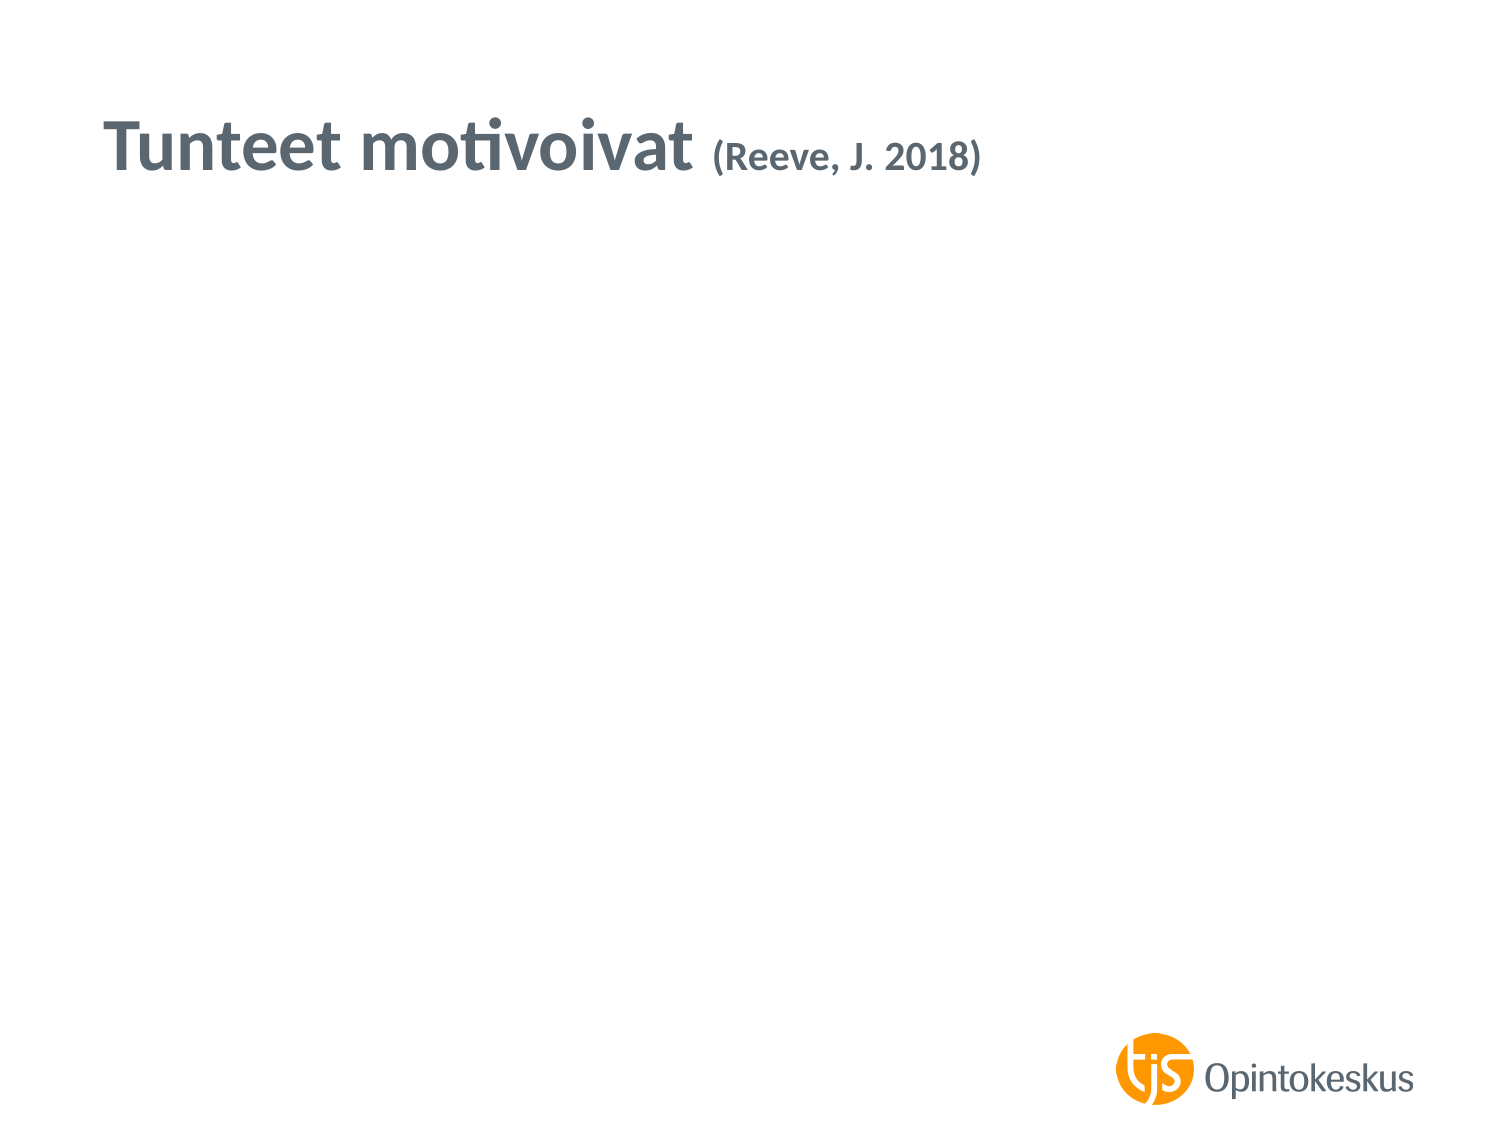

# Tunteet motivoivat (Reeve, J. 2018)
Ilo vihjaa meitä sosiaalisesta yhteenkuuluvuudesta ja siitä, että olemme menossa kohti päämäärää, ”hyvin menee”. Ilo tukee meitä jatkamaan tilanteessa.
Ahdistus antaa vihjeen sosiaalisesta poissulkemisesta ja siitä, että olemme epäonnistumassa, ”huonosti menee”.
Tunteet antavat meille tiedon siitä,
1. kuinka hyvin tai huonosti me sopeudumme erilaisiin tilanteisiin;
2. miten tarpeemme tyydyttyvät ja
3. miten olemme pääsemässä tavoitteisiimme
Inho ja syyllisyys antavat meille vihjeen siitä, että ei kannata tavoitella juuri kyseistä päämäärää.